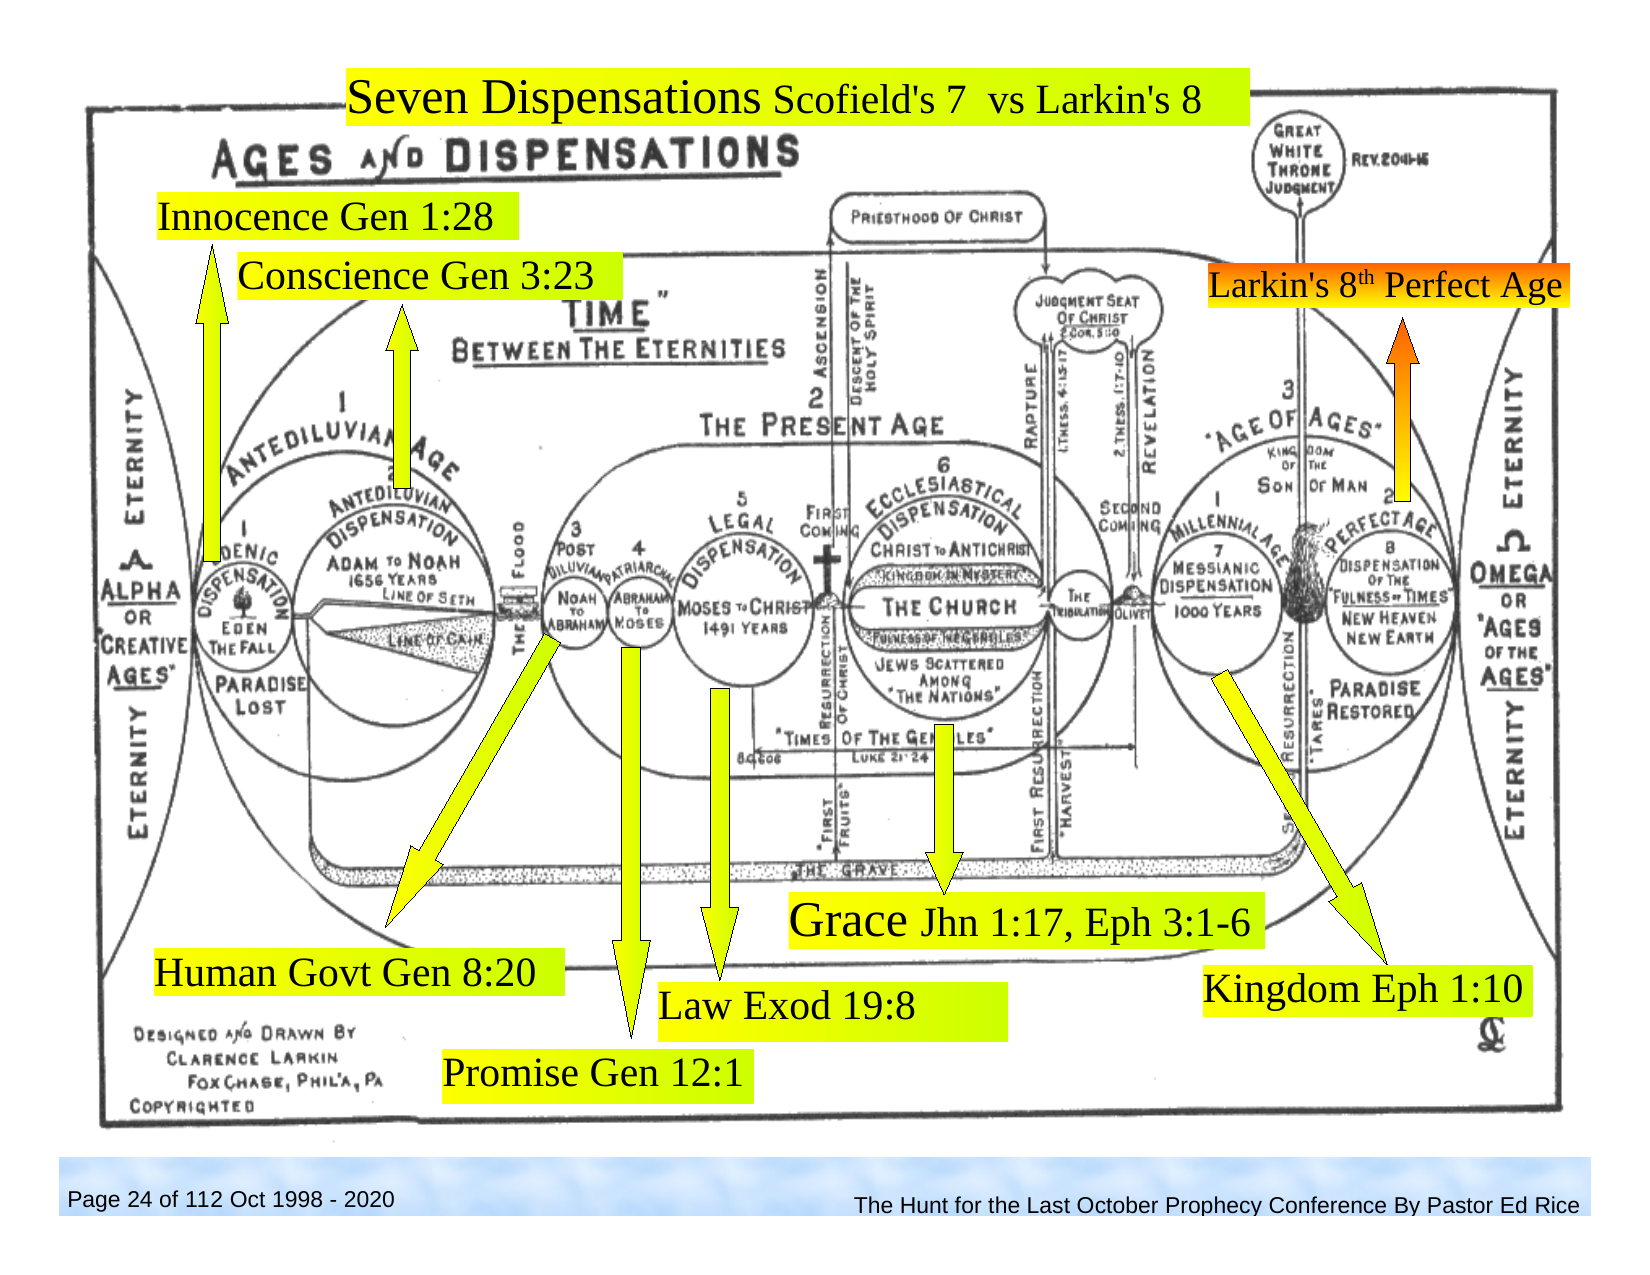

Seven Dispensations Scofield's 7 vs Larkin's 8
Innocence Gen 1:28
Conscience Gen 3:23
Larkin's 8th Perfect Age
Grace Jhn 1:17, Eph 3:1-6
Human Govt Gen 8:20
Kingdom Eph 1:10
Law Exod 19:8
Promise Gen 12:1